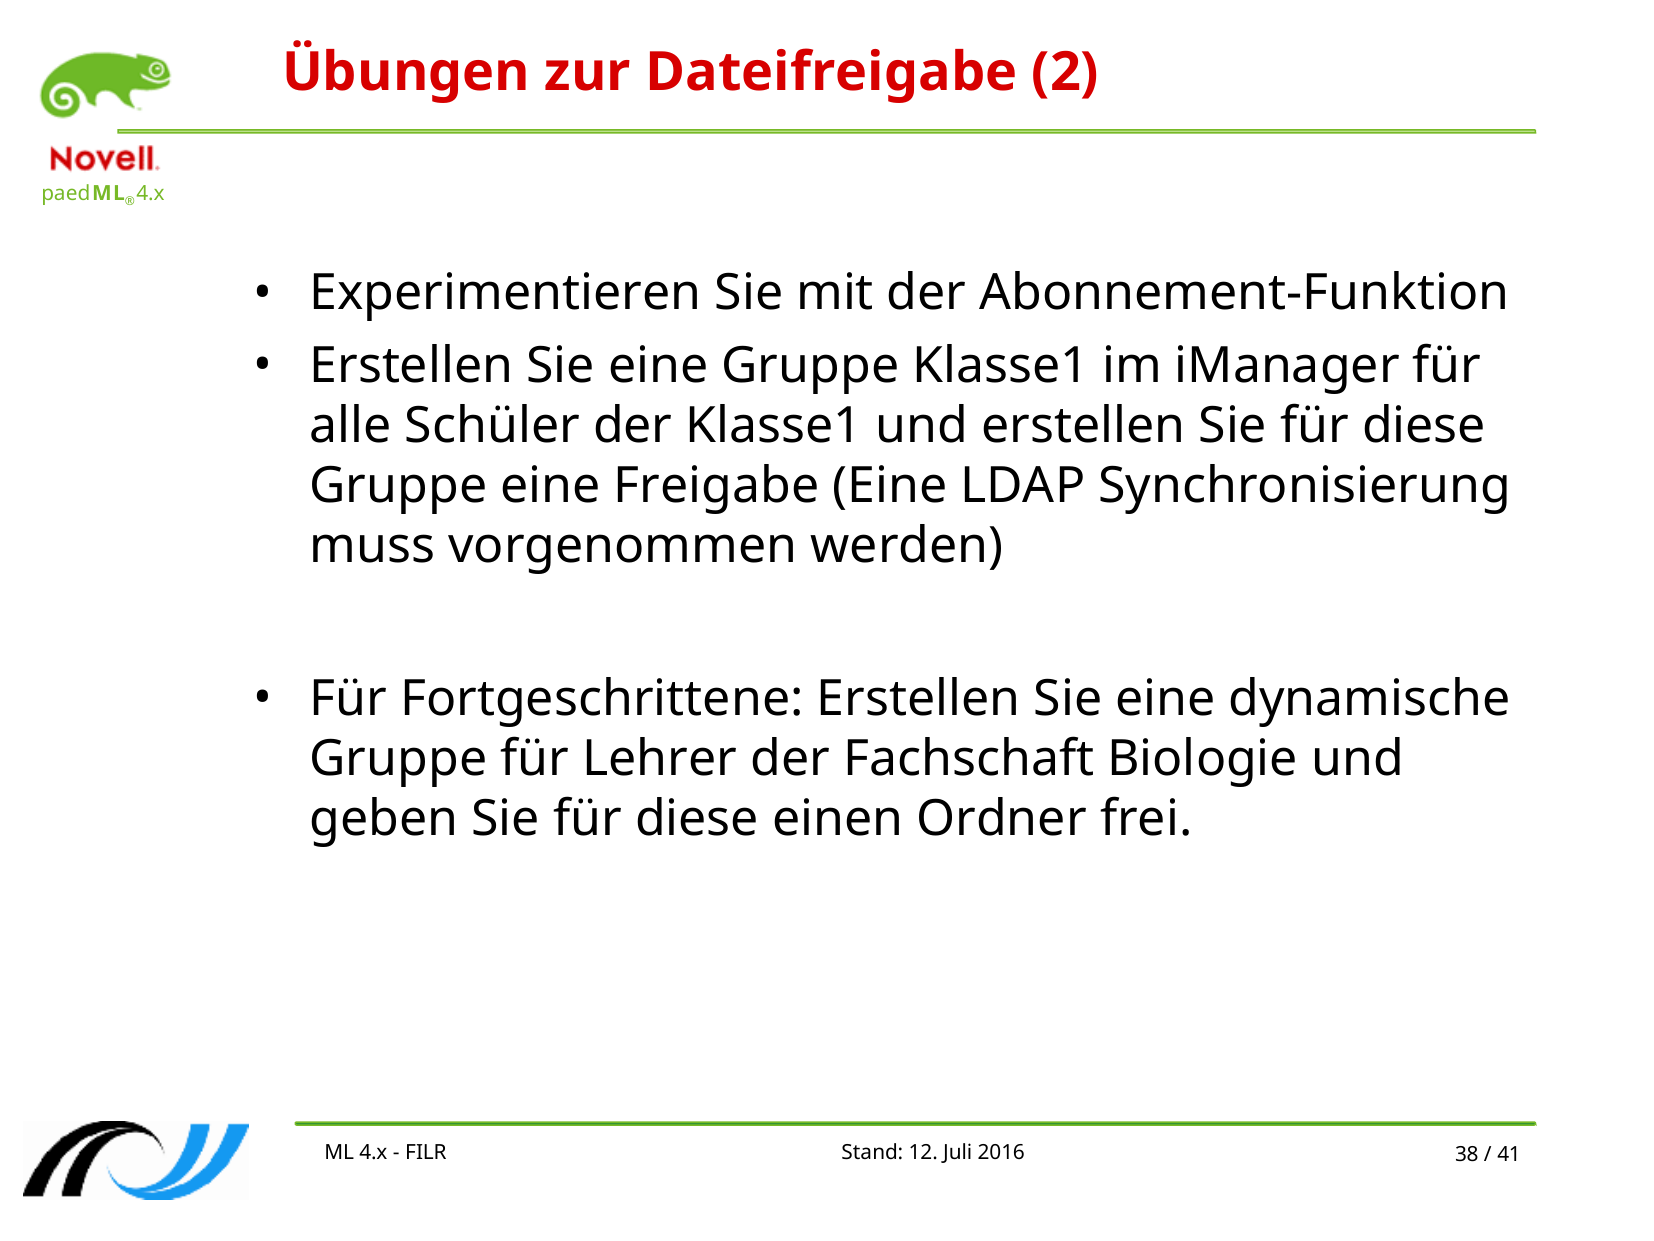

# Übungen zur Dateifreigabe (2)
Experimentieren Sie mit der Abonnement-Funktion
Erstellen Sie eine Gruppe Klasse1 im iManager für alle Schüler der Klasse1 und erstellen Sie für diese Gruppe eine Freigabe (Eine LDAP Synchronisierung muss vorgenommen werden)
Für Fortgeschrittene: Erstellen Sie eine dynamische Gruppe für Lehrer der Fachschaft Biologie und geben Sie für diese einen Ordner frei.
ML 4.x - FILR
12. Juli 2016
38